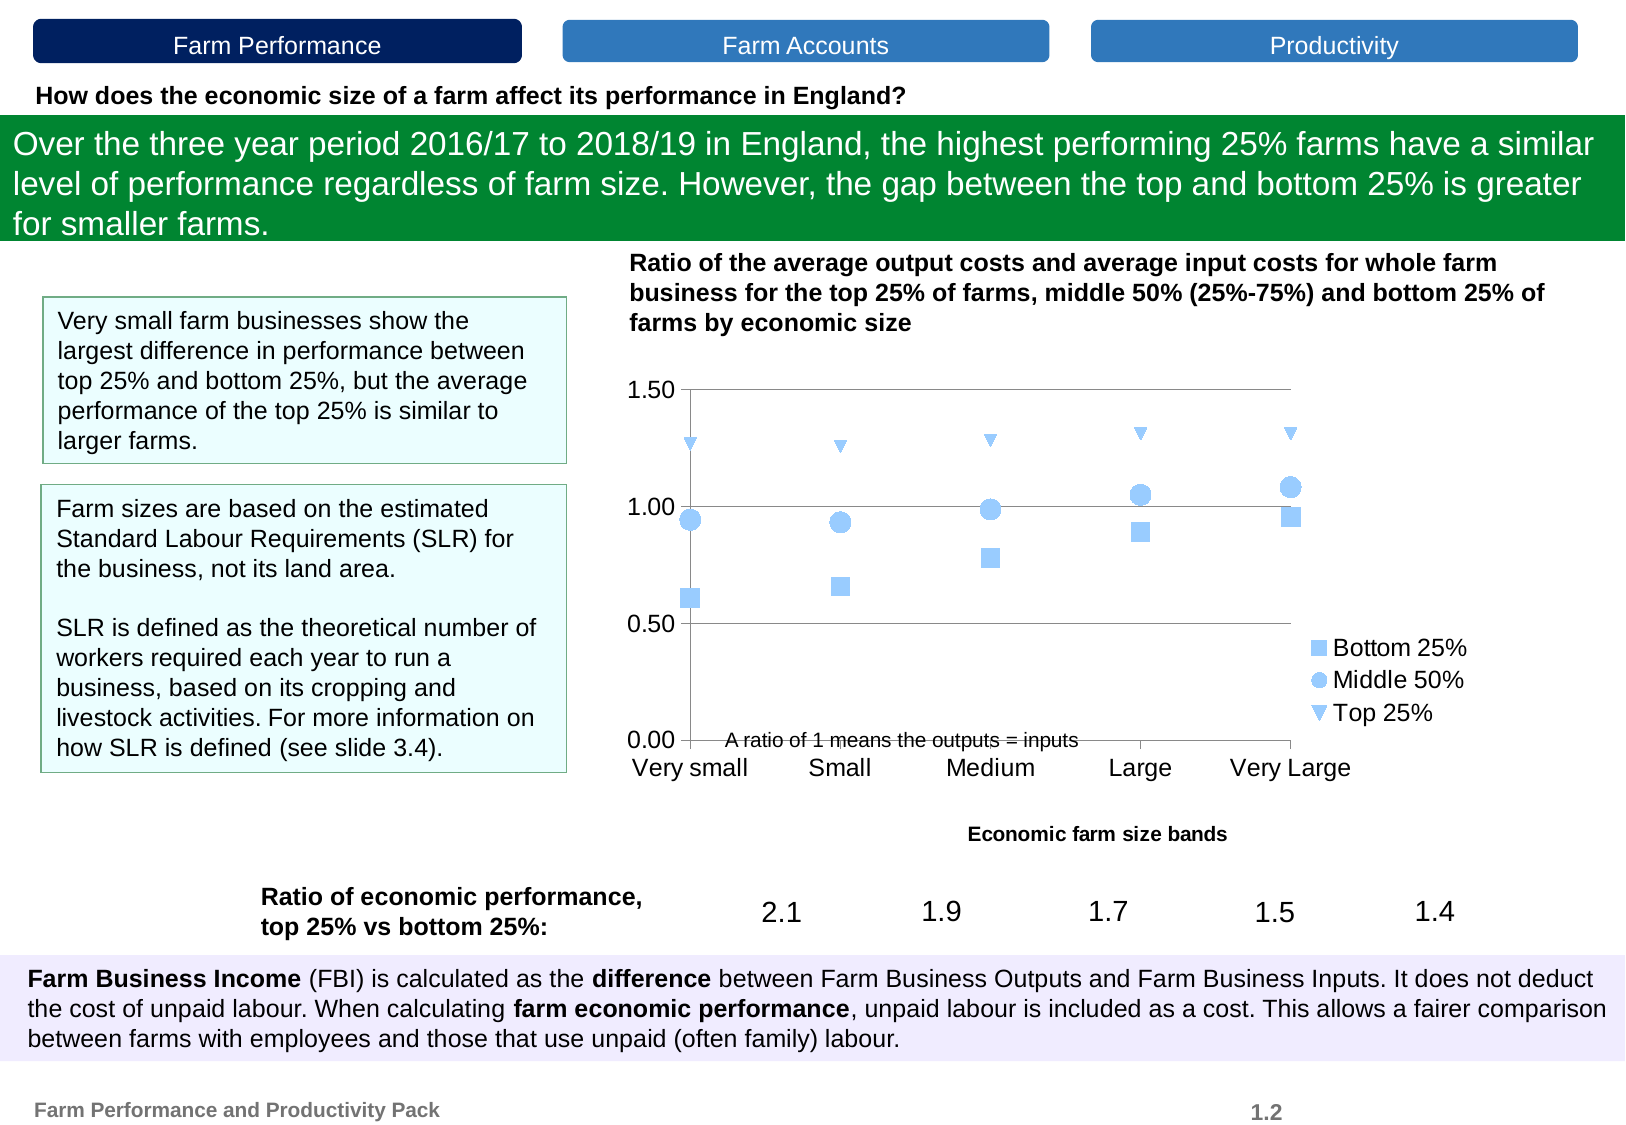

Farm Performance
Farm Accounts
Productivity
How does the economic size of a farm affect its performance in England?
Over the three year period 2016/17 to 2018/19 in England, the highest performing 25% farms have a similar level of performance regardless of farm size. However, the gap between the top and bottom 25% is greater for smaller farms.
# Slide 2.2 - How does the economic size of a farm affect its performance in England?
Ratio of the average output costs and average input costs for whole farm business for the top 25% of farms, middle 50% (25%-75%) and bottom 25% of farms by economic size
Very small farm businesses show the largest difference in performance between top 25% and bottom 25%, but the average performance of the top 25% is similar to larger farms.
### Chart
| Category | Bottom 25% | Middle 50% | Top 25% |
|---|---|---|---|
| Very small | 0.607988220174367 | 0.943864961729621 | 1.26802575665476 |
| Small | 0.657976099162257 | 0.932675189508262 | 1.25785205817252 |
| Medium | 0.778971737240757 | 0.988113332787195 | 1.28220297586862 |
| Large | 0.890511222383299 | 1.05048769868345 | 1.31198839210801 |
| Very Large | 0.957262282946365 | 1.0833499052632 | 1.31260522574795 |Farm sizes are based on the estimated Standard Labour Requirements (SLR) for the business, not its land area.
SLR is defined as the theoretical number of workers required each year to run a business, based on its cropping and livestock activities. For more information on how SLR is defined (see slide 3.4).
A ratio of 1 means the outputs = inputs
Ratio of economic performance, top 25% vs bottom 25%:
1.9
1.7
1.4
2.1
1.5
Farm Business Income (FBI) is calculated as the difference between Farm Business Outputs and Farm Business Inputs. It does not deduct the cost of unpaid labour. When calculating farm economic performance, unpaid labour is included as a cost. This allows a fairer comparison between farms with employees and those that use unpaid (often family) labour.
1.2
Farm Performance and Productivity Pack